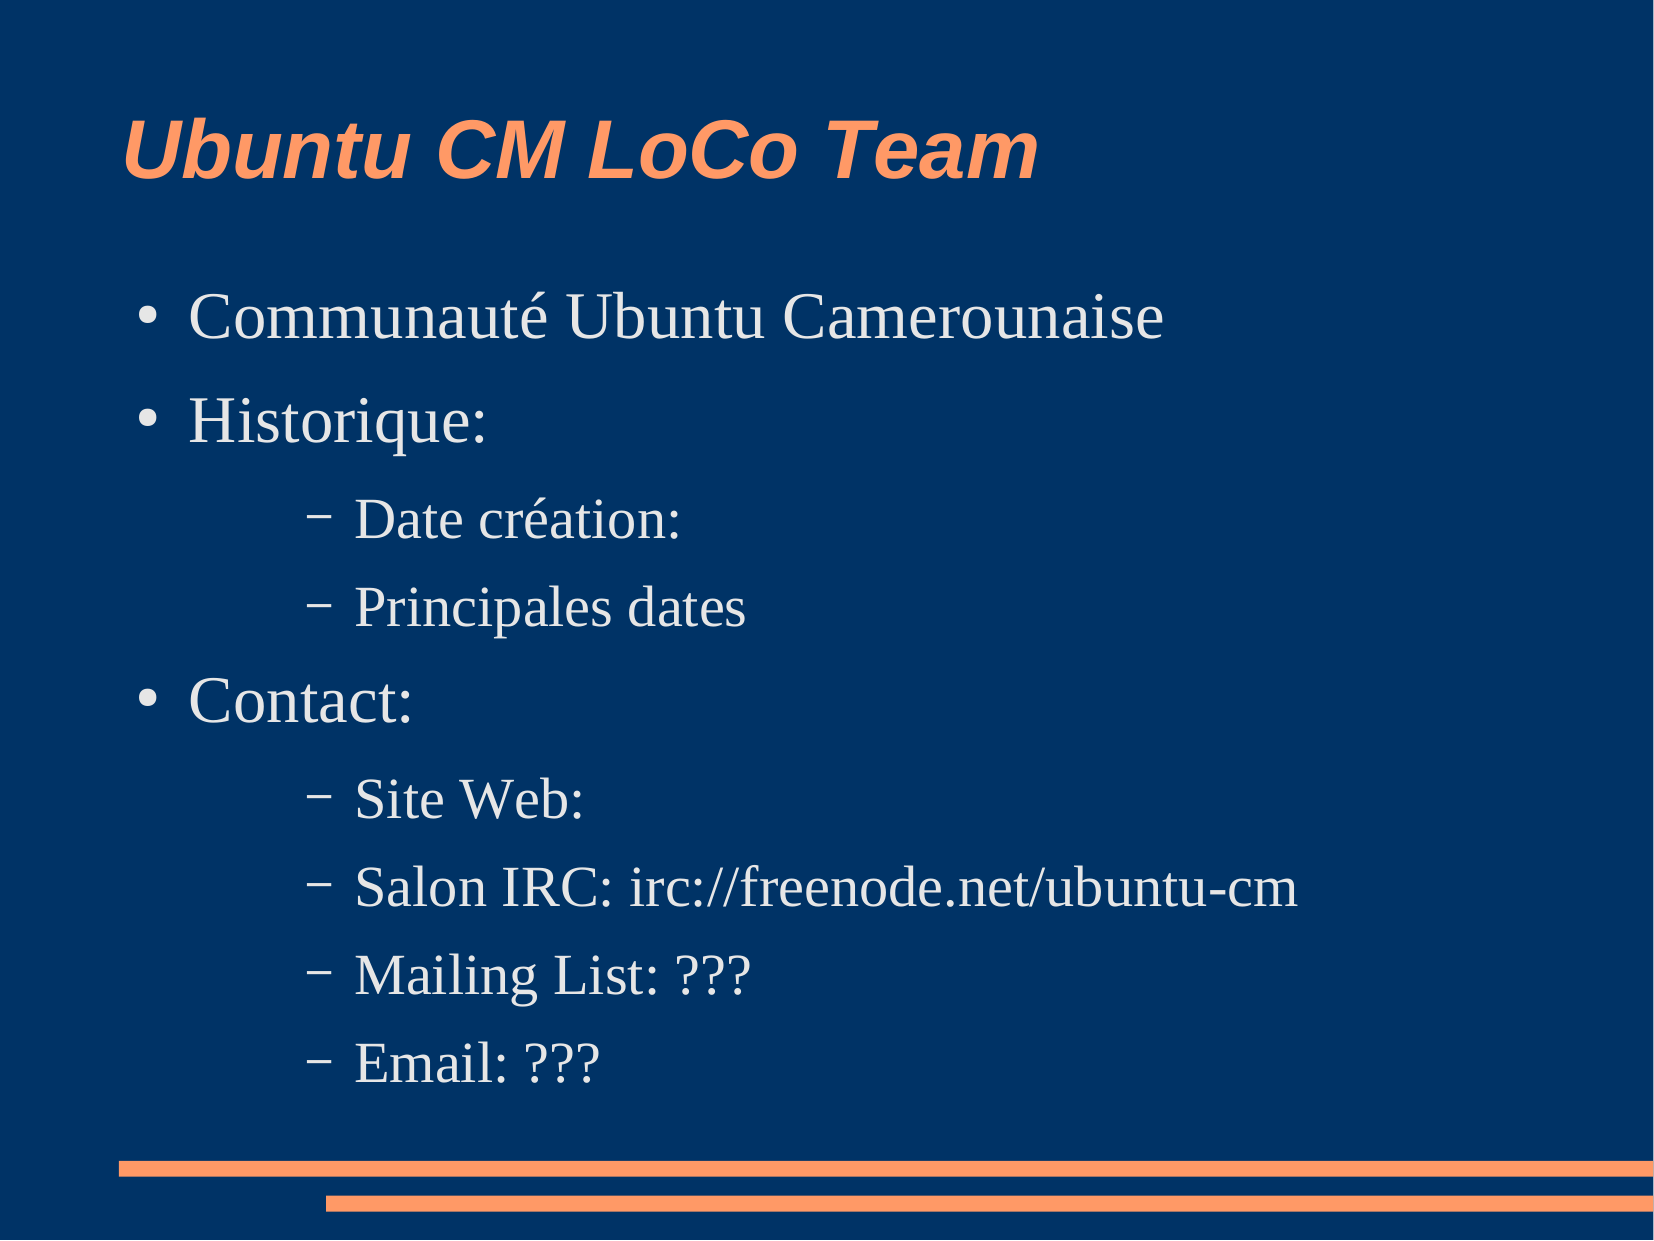

# Ubuntu CM LoCo Team
Communauté Ubuntu Camerounaise
Historique:
Date création:
Principales dates
Contact:
Site Web:
Salon IRC: irc://freenode.net/ubuntu-cm
Mailing List: ???
Email: ???